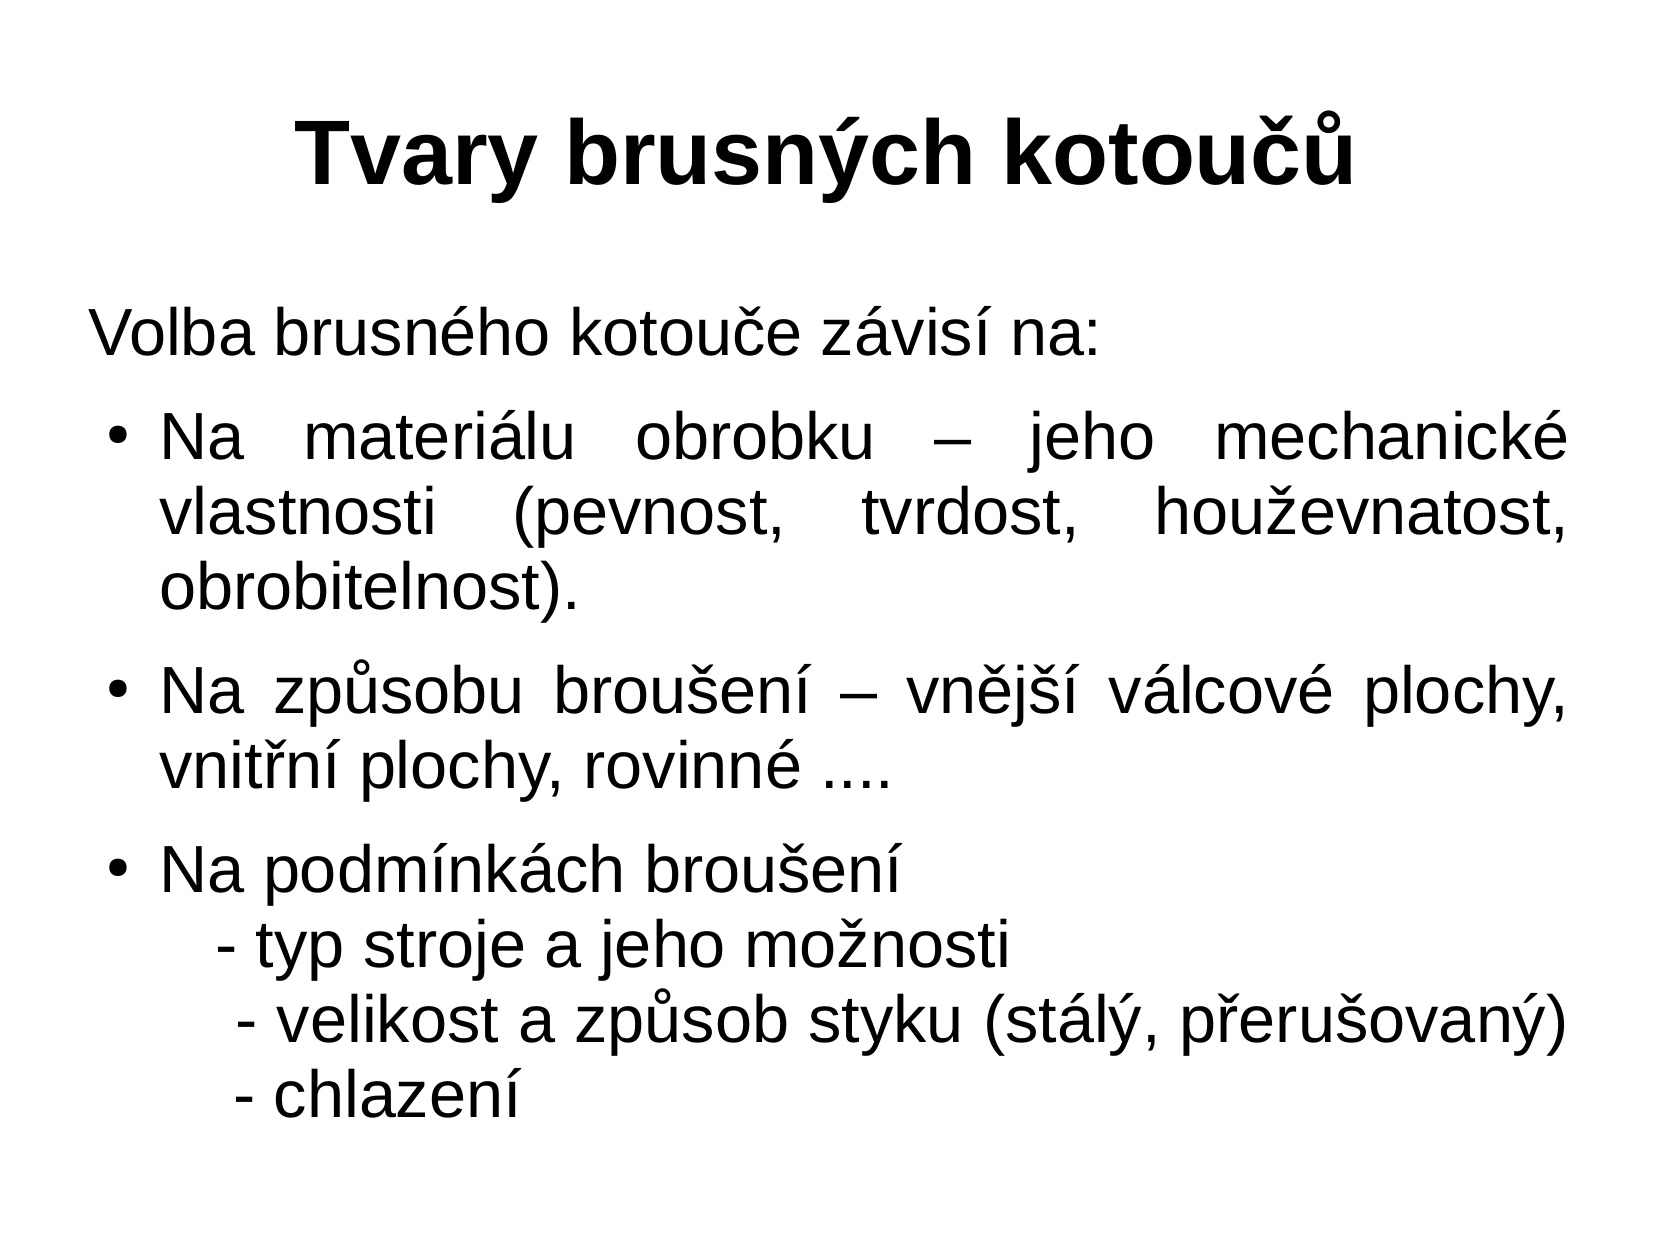

# Tvary brusných kotoučů
Volba brusného kotouče závisí na:
Na materiálu obrobku – jeho mechanické vlastnosti (pevnost, tvrdost, houževnatost, obrobitelnost).
Na způsobu broušení – vnější válcové plochy, vnitřní plochy, rovinné ....
Na podmínkách broušení - typ stroje a jeho možnosti - velikost a způsob styku (stálý, přerušovaný) - chlazení